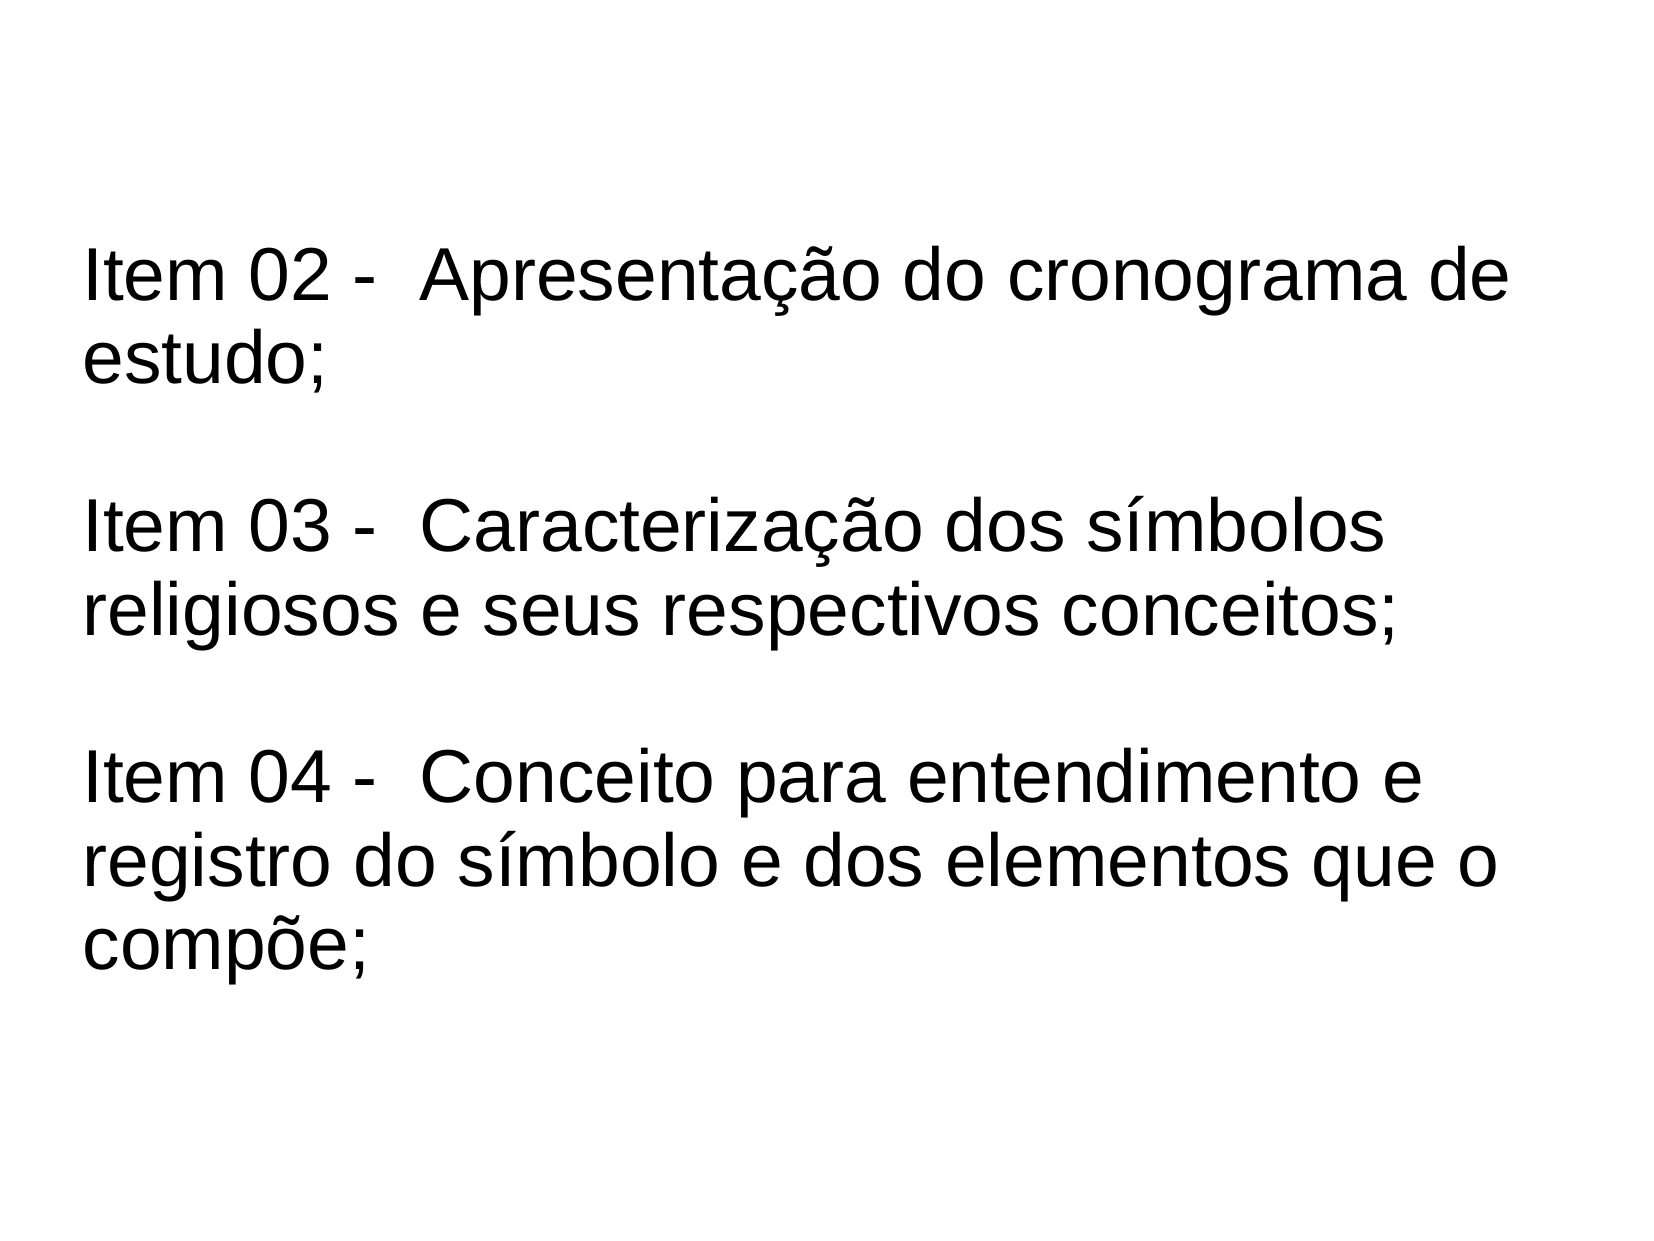

Item 02 - Apresentação do cronograma de estudo;
Item 03 - Caracterização dos símbolos religiosos e seus respectivos conceitos;
Item 04 - Conceito para entendimento e registro do símbolo e dos elementos que o compõe;